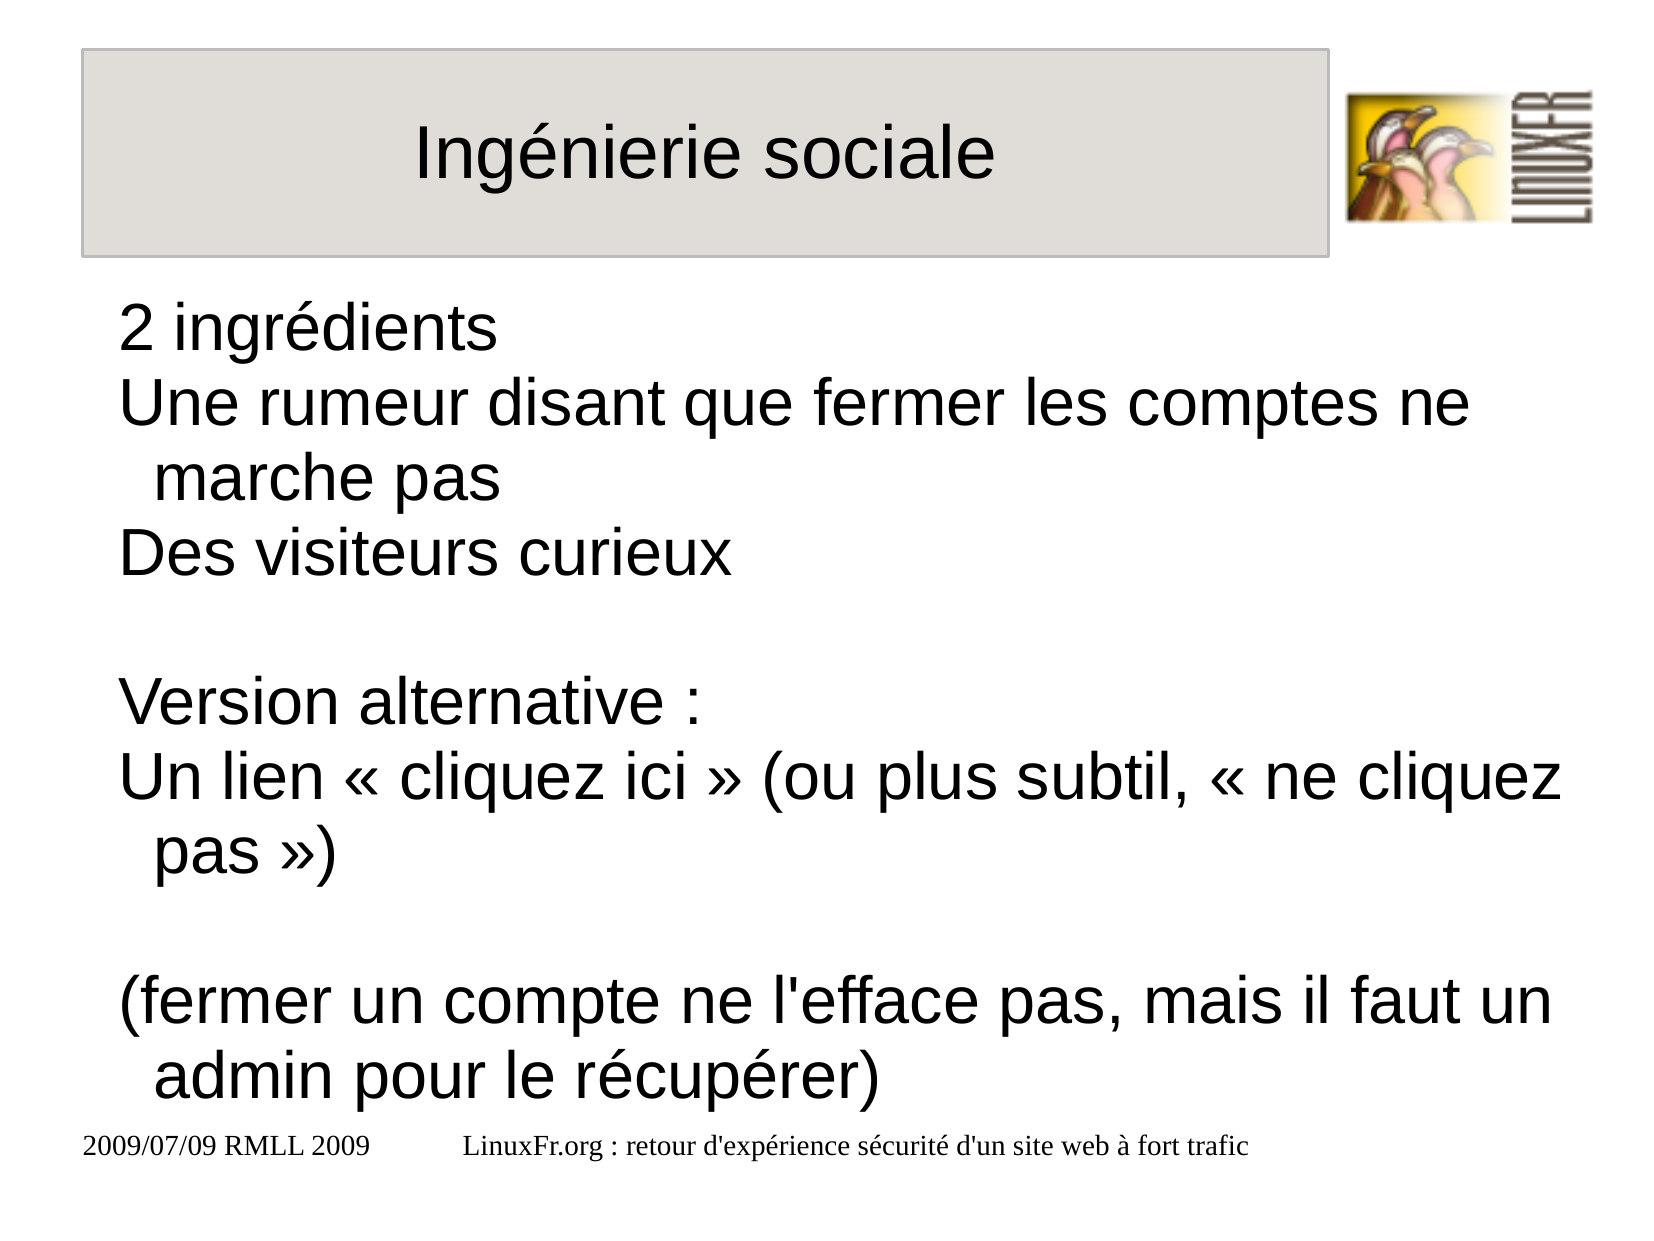

# Ingénierie sociale
2 ingrédients
Une rumeur disant que fermer les comptes ne marche pas
Des visiteurs curieux
Version alternative :
Un lien « cliquez ici » (ou plus subtil, « ne cliquez pas »)
(fermer un compte ne l'efface pas, mais il faut un admin pour le récupérer)